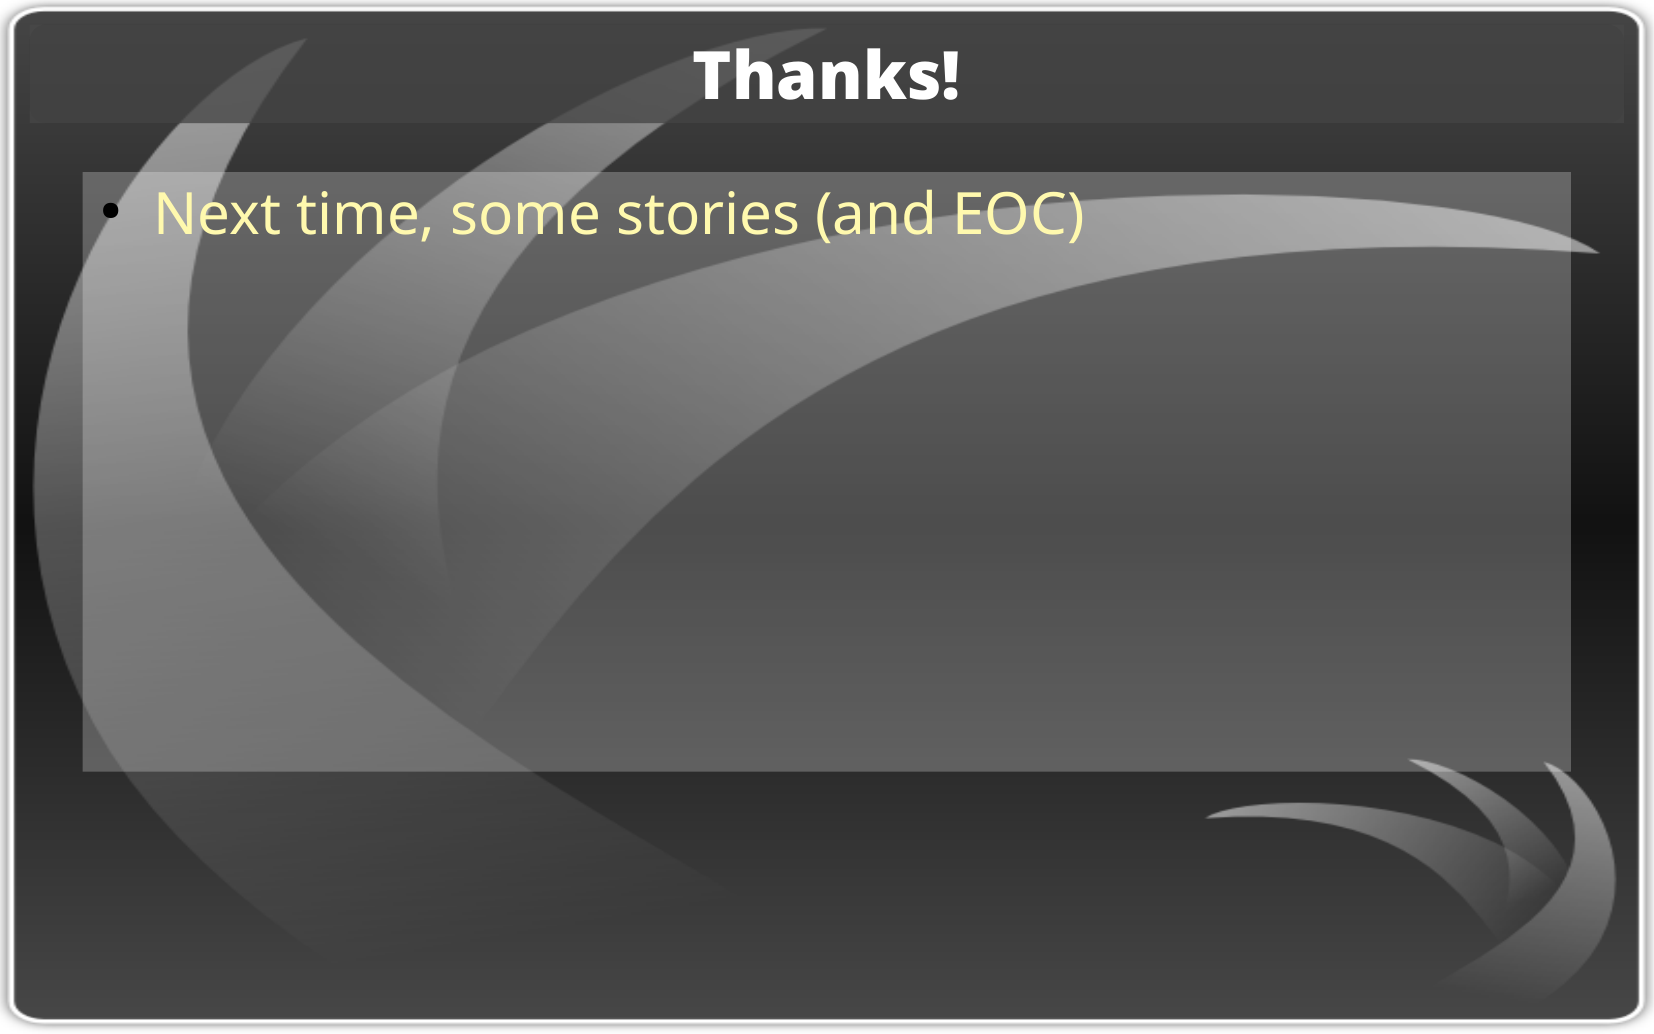

# Thanks!
Next time, some stories (and EOC)